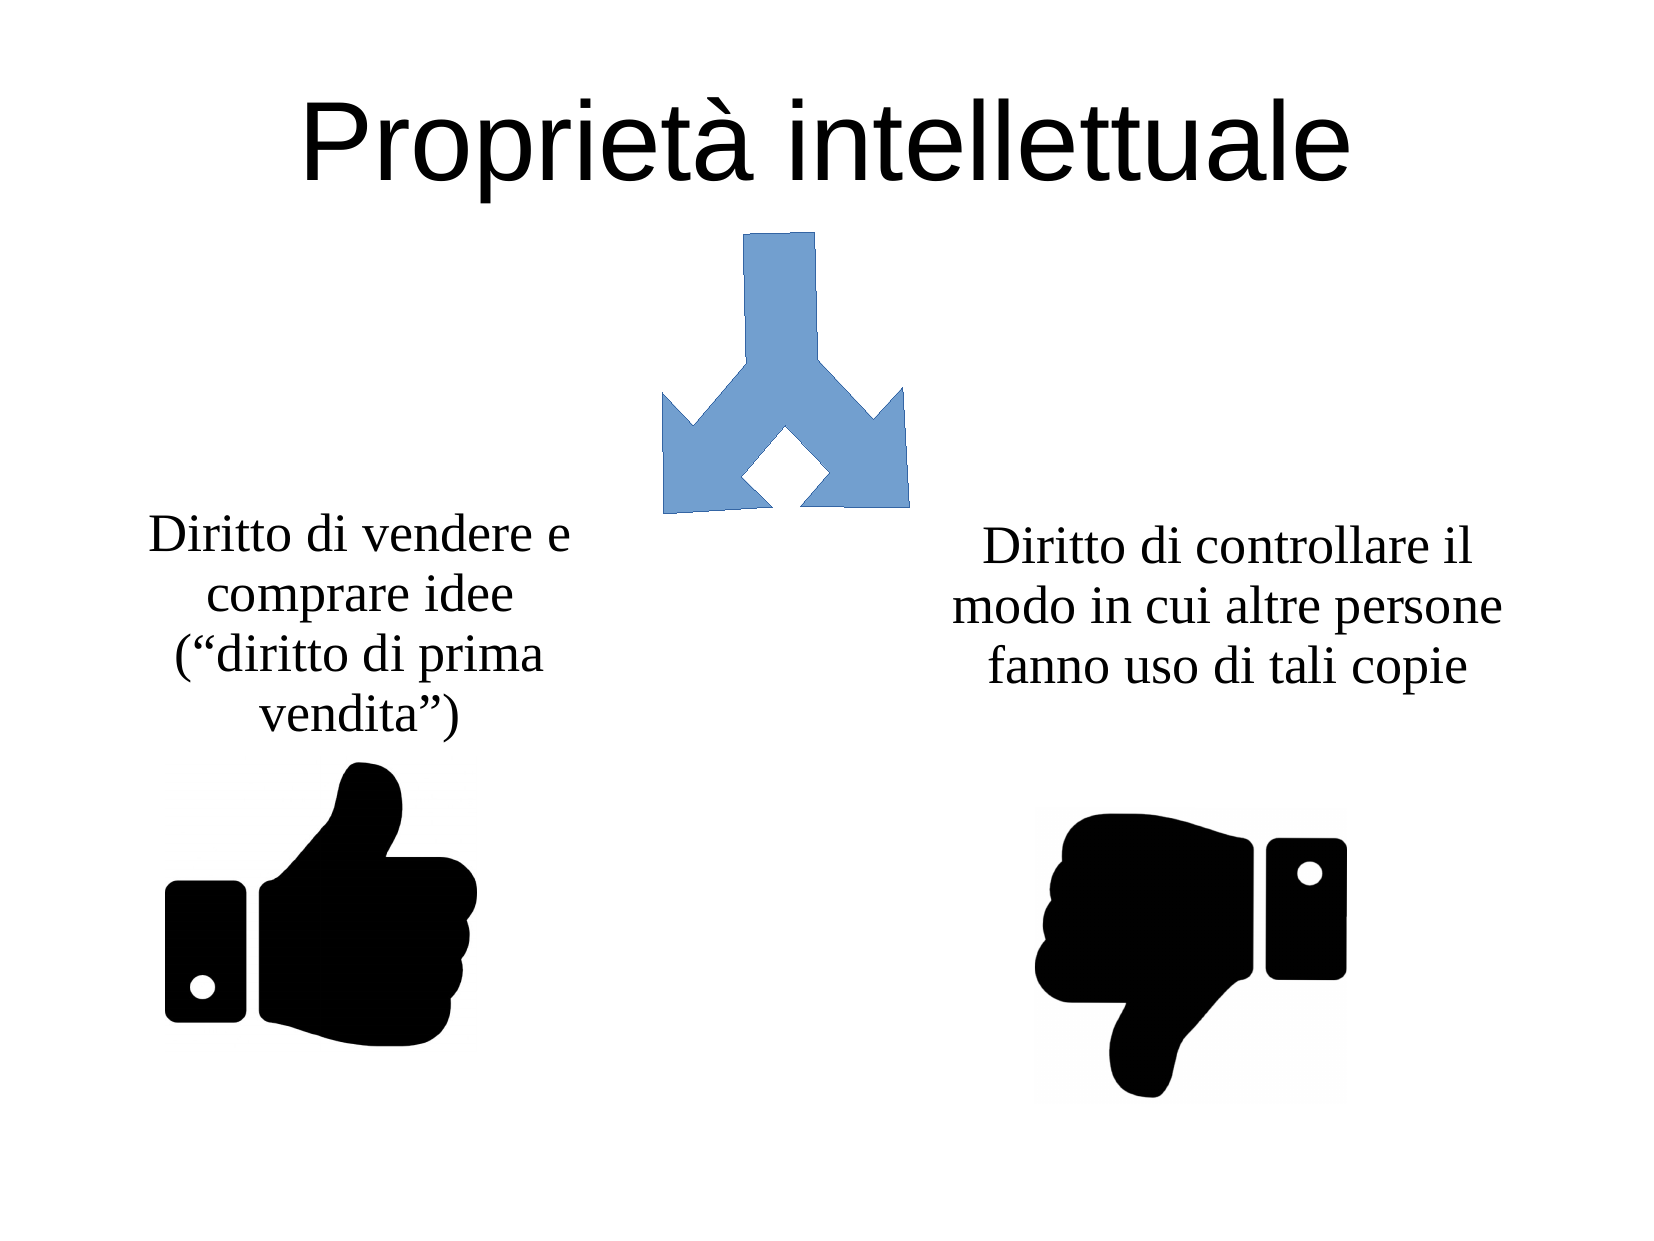

Proprietà intellettuale
Diritto di vendere e comprare idee
(“diritto di prima vendita”)
Diritto di controllare il modo in cui altre persone fanno uso di tali copie